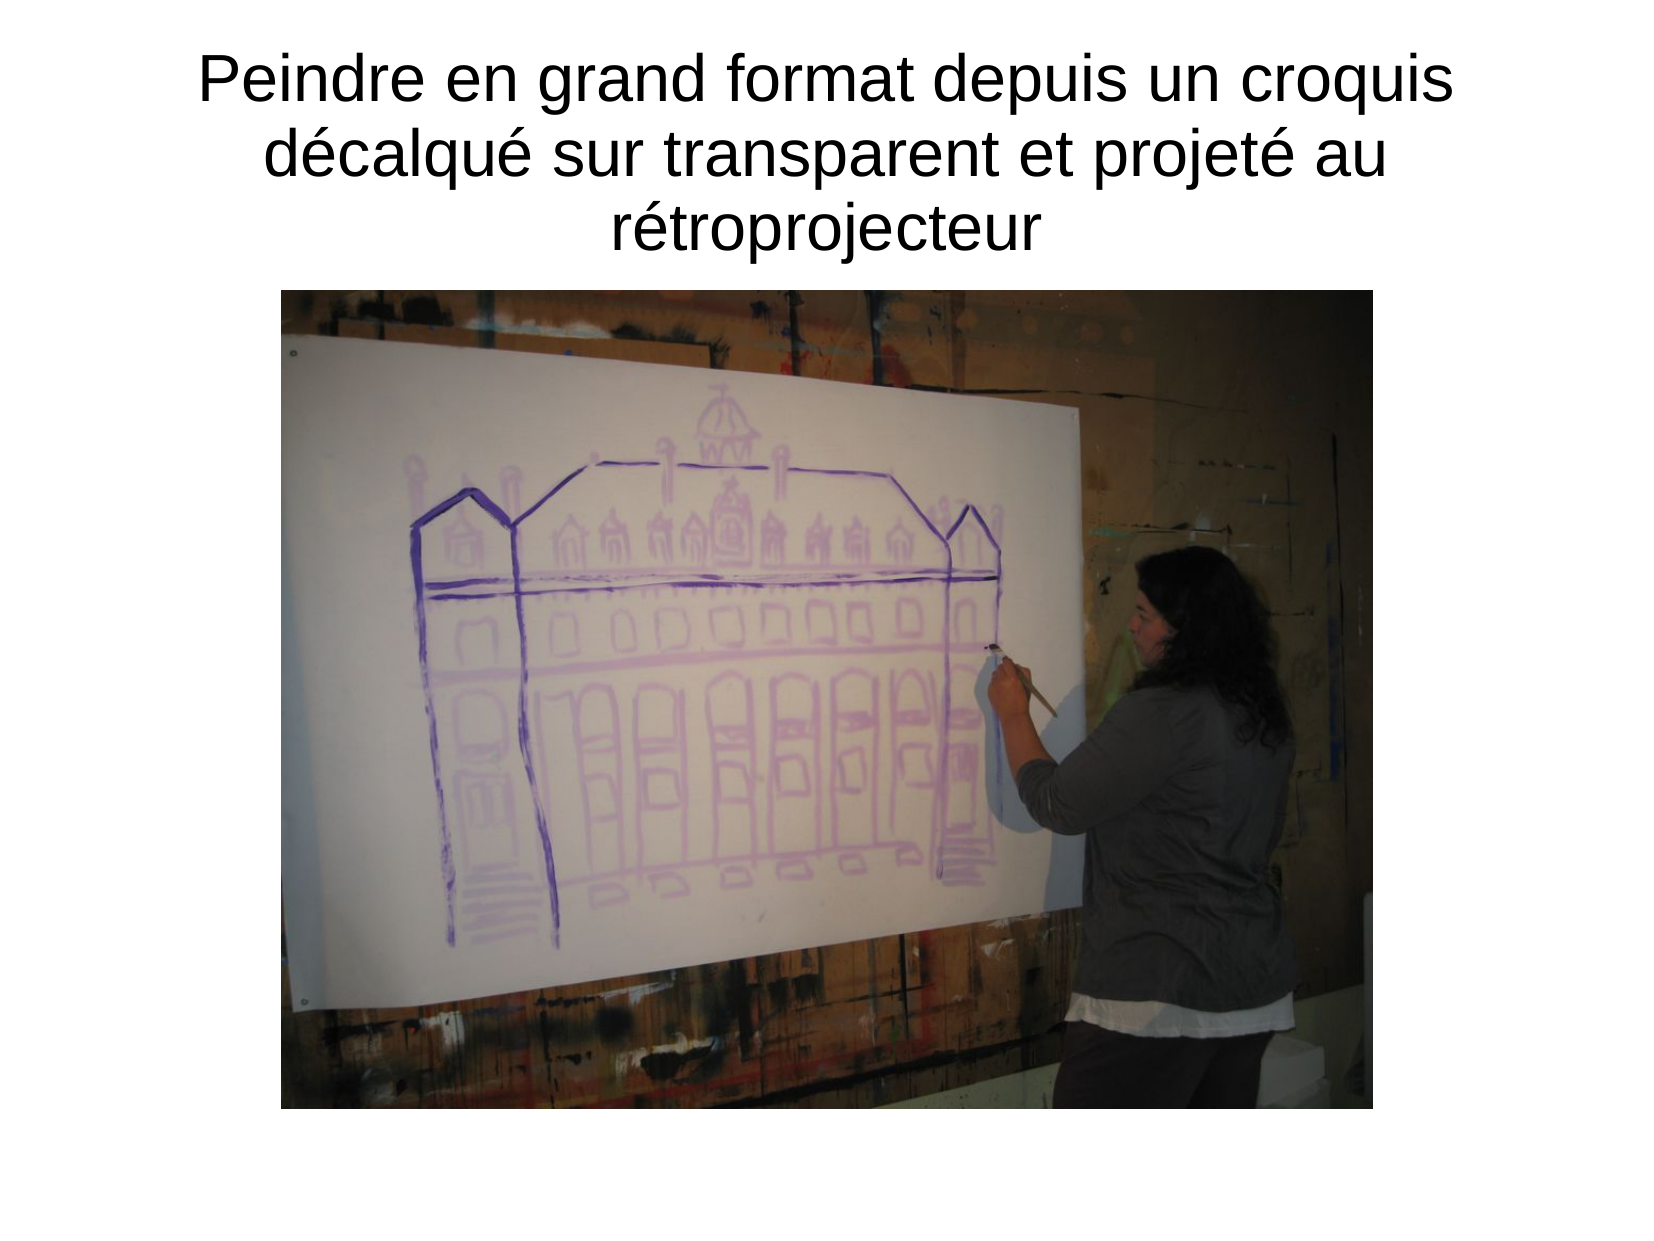

# Peindre en grand format depuis un croquis décalqué sur transparent et projeté au rétroprojecteur